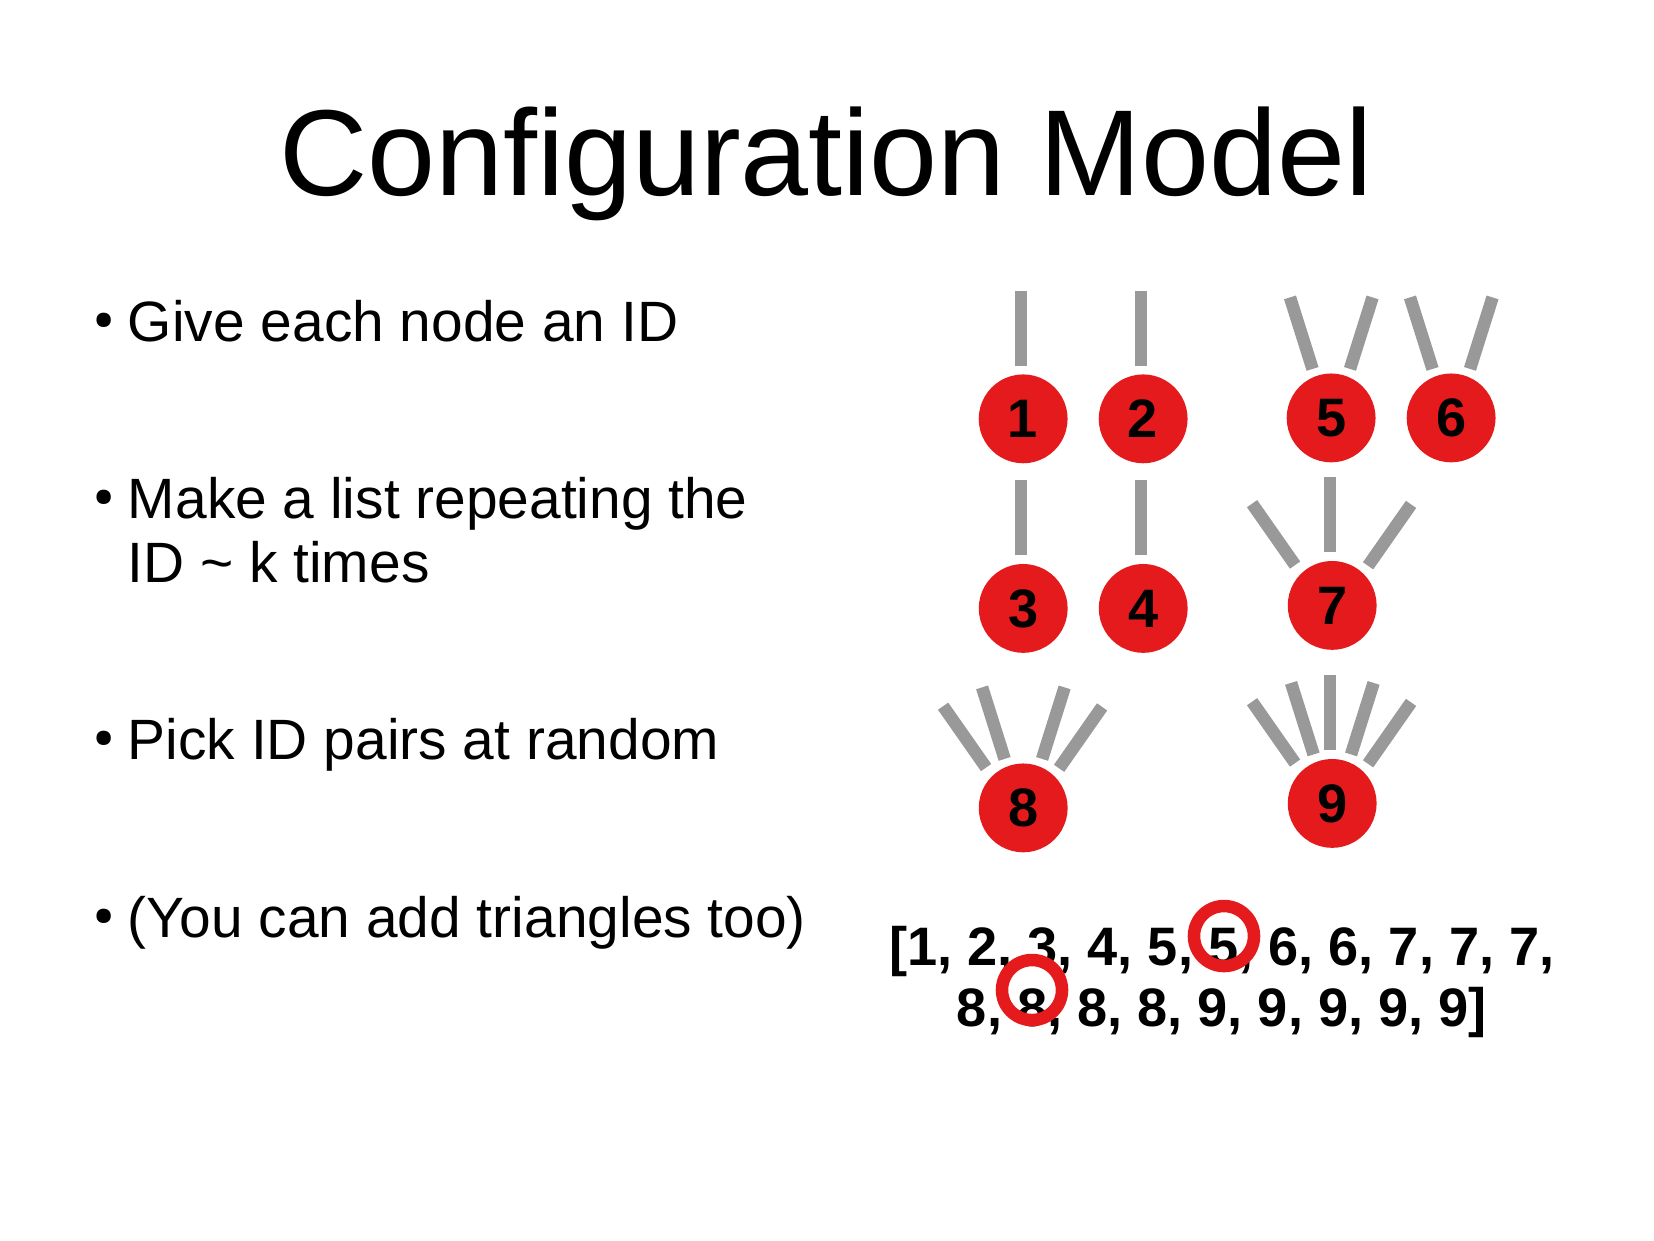

# Configuration Model
Give each node an ID
Make a list repeating the ID ~ k times
Pick ID pairs at random
(You can add triangles too)
1
2
3
4
5
6
7
9
8
[1, 2, 3, 4, 5, 5, 6, 6, 7, 7, 7,
8, 8, 8, 8, 9, 9, 9, 9, 9]